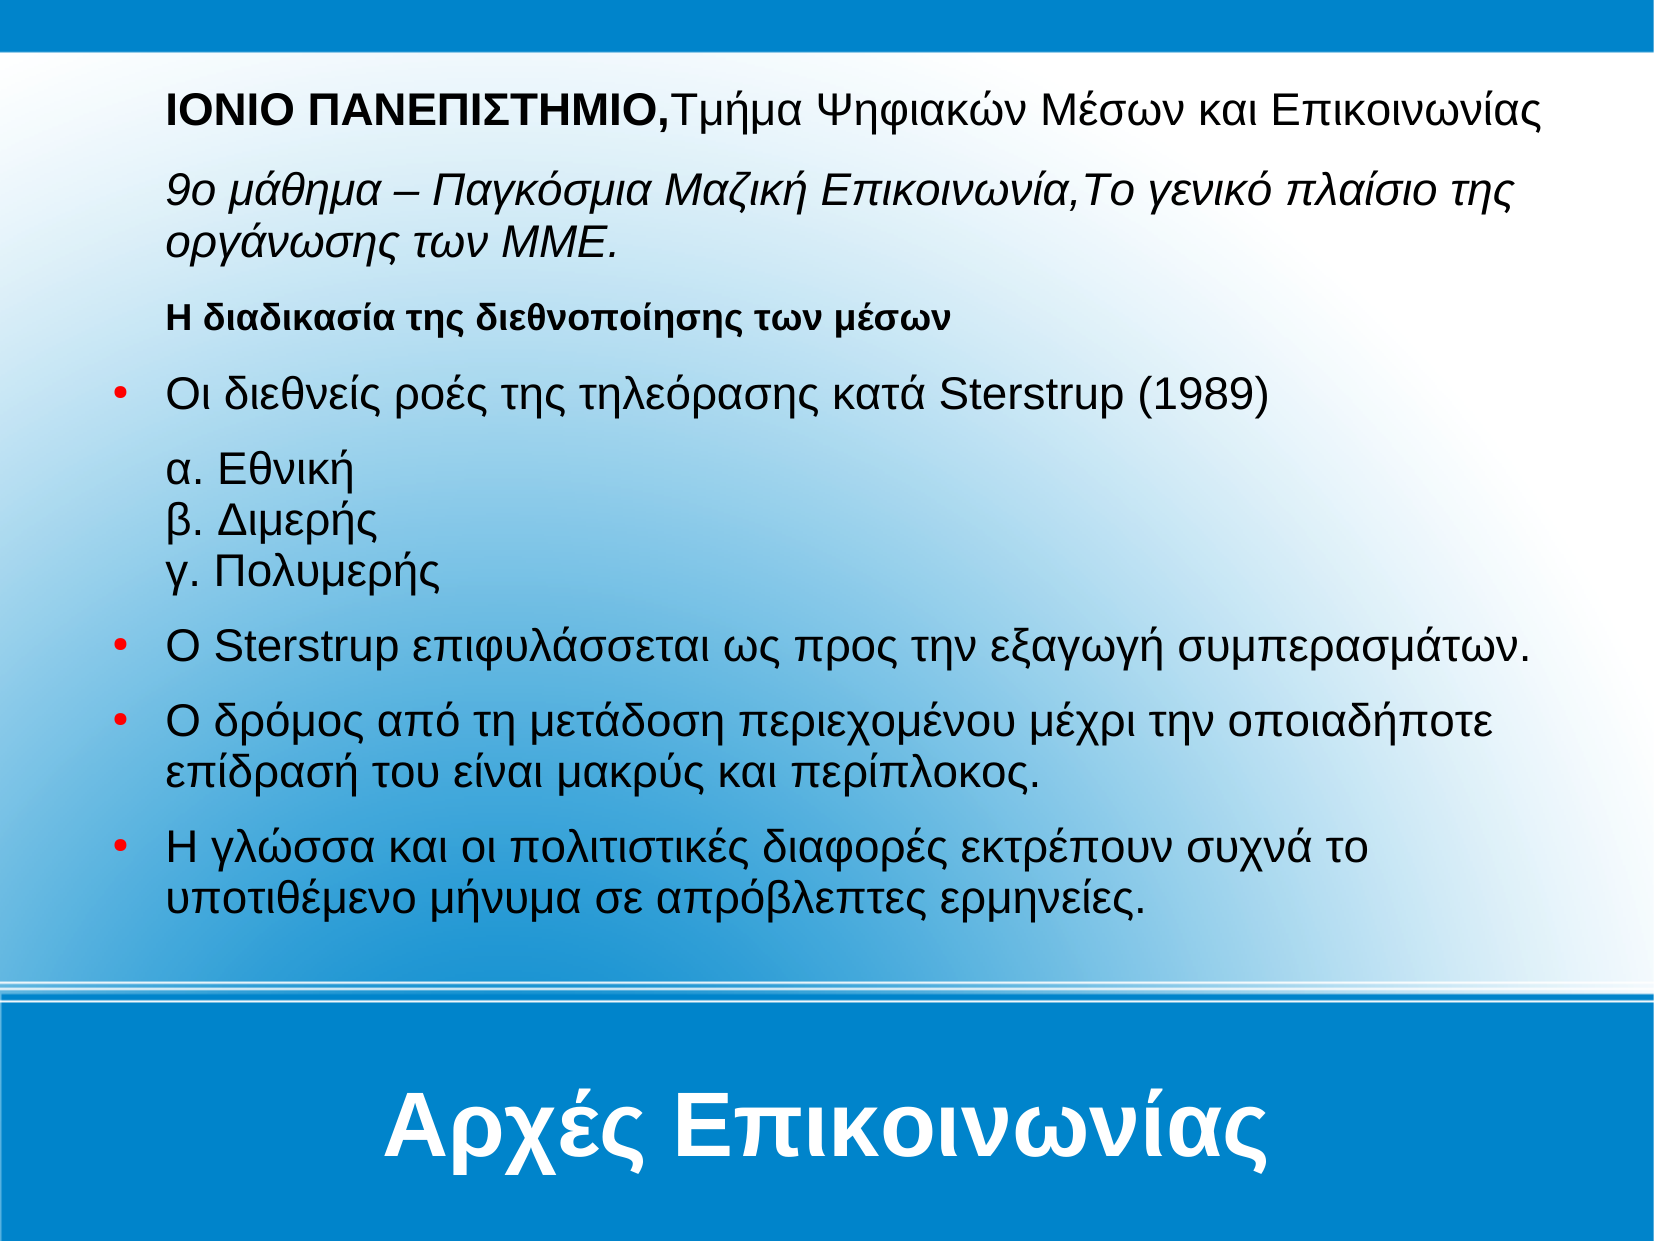

ΙΟΝΙΟ ΠΑΝΕΠΙΣΤΗΜΙΟ,Τμήμα Ψηφιακών Μέσων και Επικοινωνίας
9ο μάθημα – Παγκόσμια Μαζική Επικοινωνία,Το γενικό πλαίσιο της οργάνωσης των ΜΜΕ.
Η διαδικασία της διεθνοποίησης των μέσων
Οι διεθνείς ροές της τηλεόρασης κατά Sterstrup (1989)
α. Εθνική
β. Διμερής
γ. Πολυμερής
Ο Sterstrup επιφυλάσσεται ως προς την εξαγωγή συμπερασμάτων.
Ο δρόμος από τη μετάδοση περιεχομένου μέχρι την οποιαδήποτε επίδρασή του είναι μακρύς και περίπλοκος.
Η γλώσσα και οι πολιτιστικές διαφορές εκτρέπουν συχνά το υποτιθέμενο μήνυμα σε απρόβλεπτες ερμηνείες.
# Αρχές Επικοινωνίας